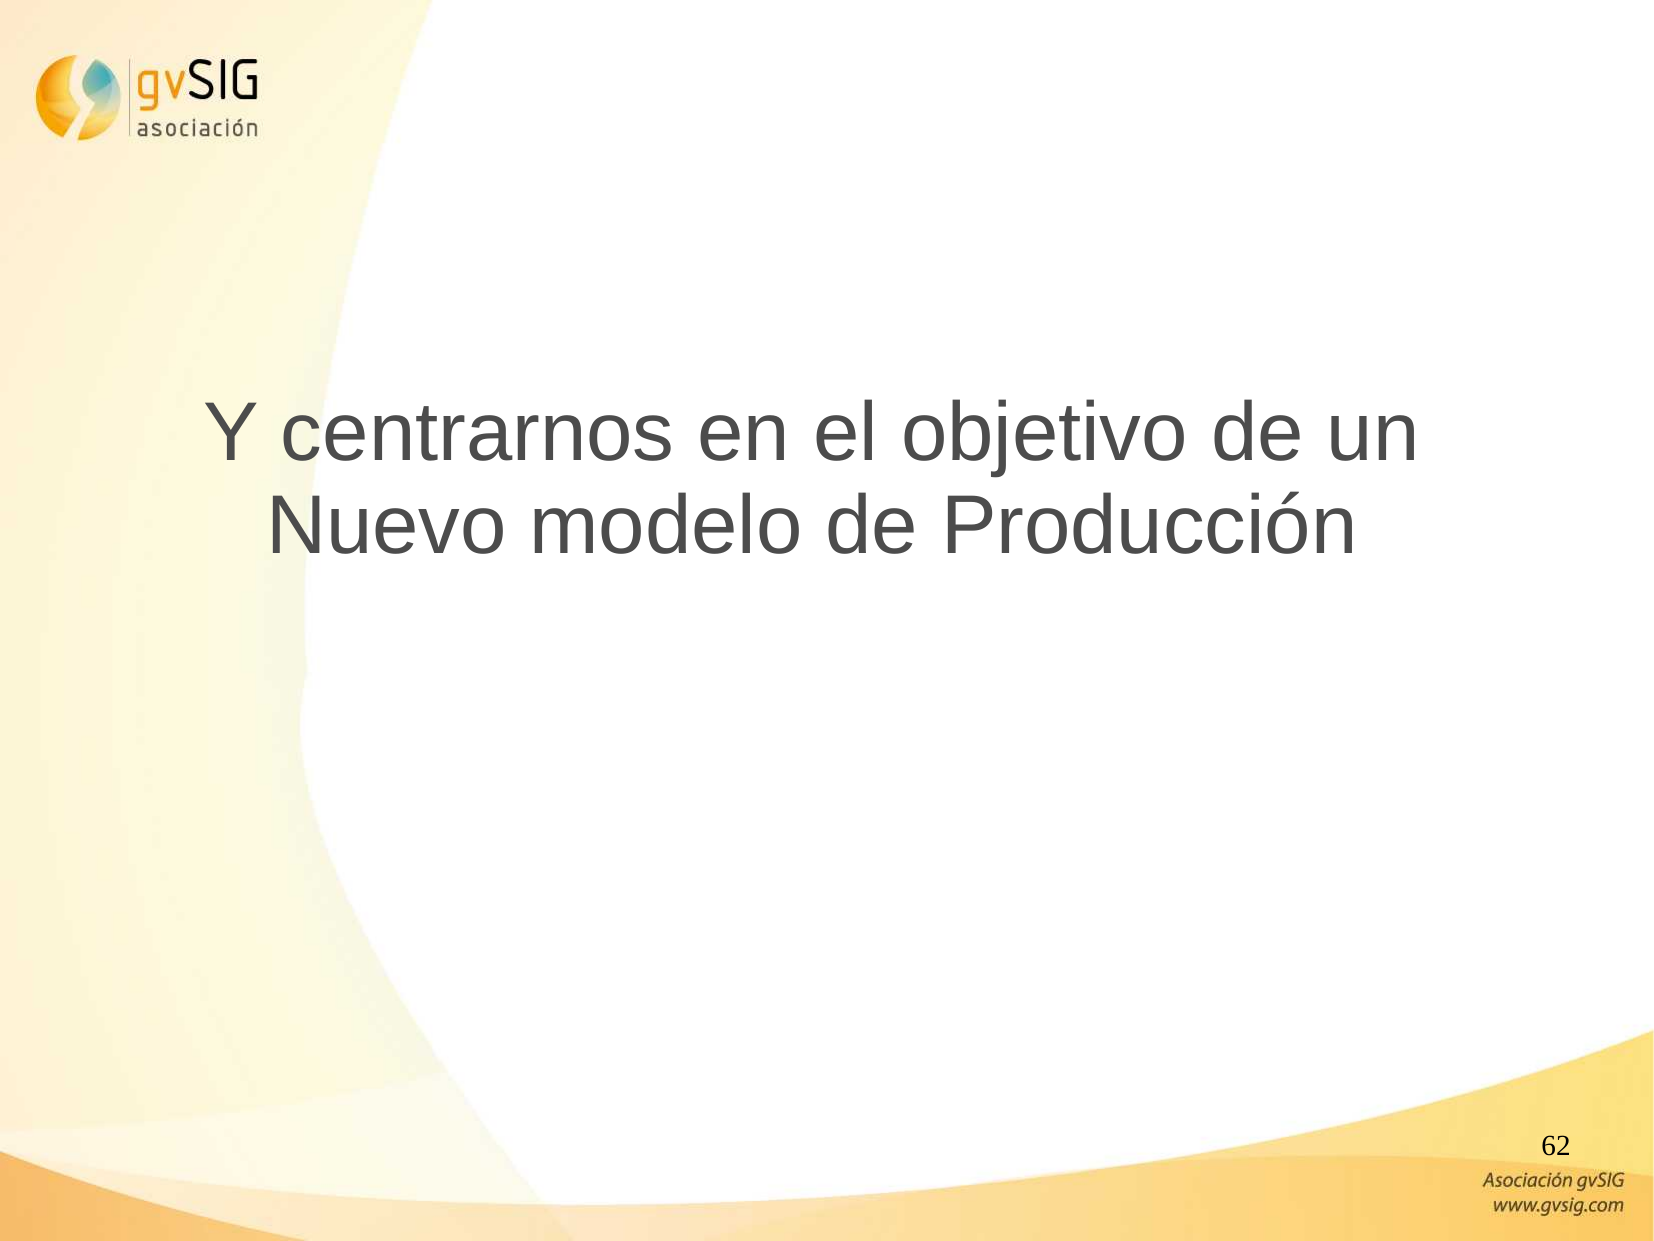

Y centrarnos en el objetivo de un Nuevo modelo de Producción
62